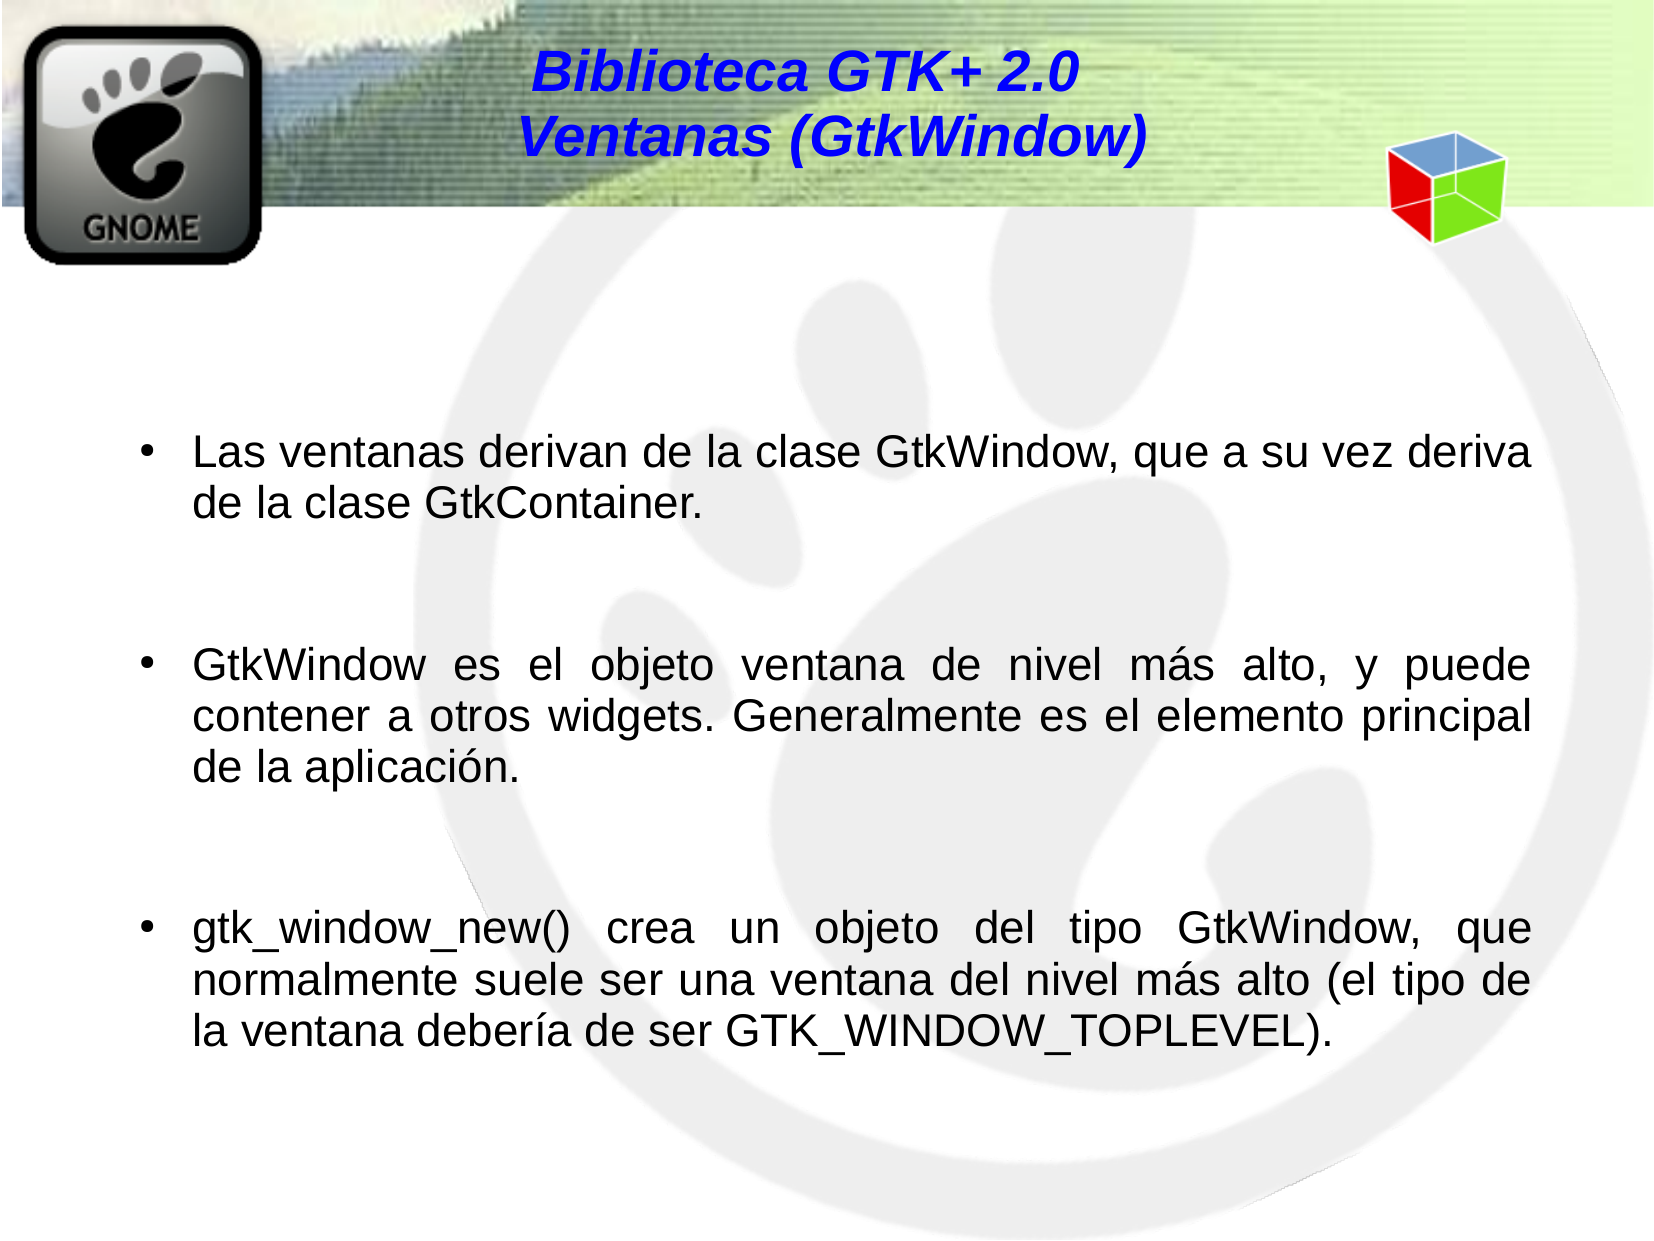

# Biblioteca GTK+ 2.0 Ventanas (GtkWindow)
Las ventanas derivan de la clase GtkWindow, que a su vez deriva de la clase GtkContainer.
GtkWindow es el objeto ventana de nivel más alto, y puede contener a otros widgets. Generalmente es el elemento principal de la aplicación.
gtk_window_new() crea un objeto del tipo GtkWindow, que normalmente suele ser una ventana del nivel más alto (el tipo de la ventana debería de ser GTK_WINDOW_TOPLEVEL).